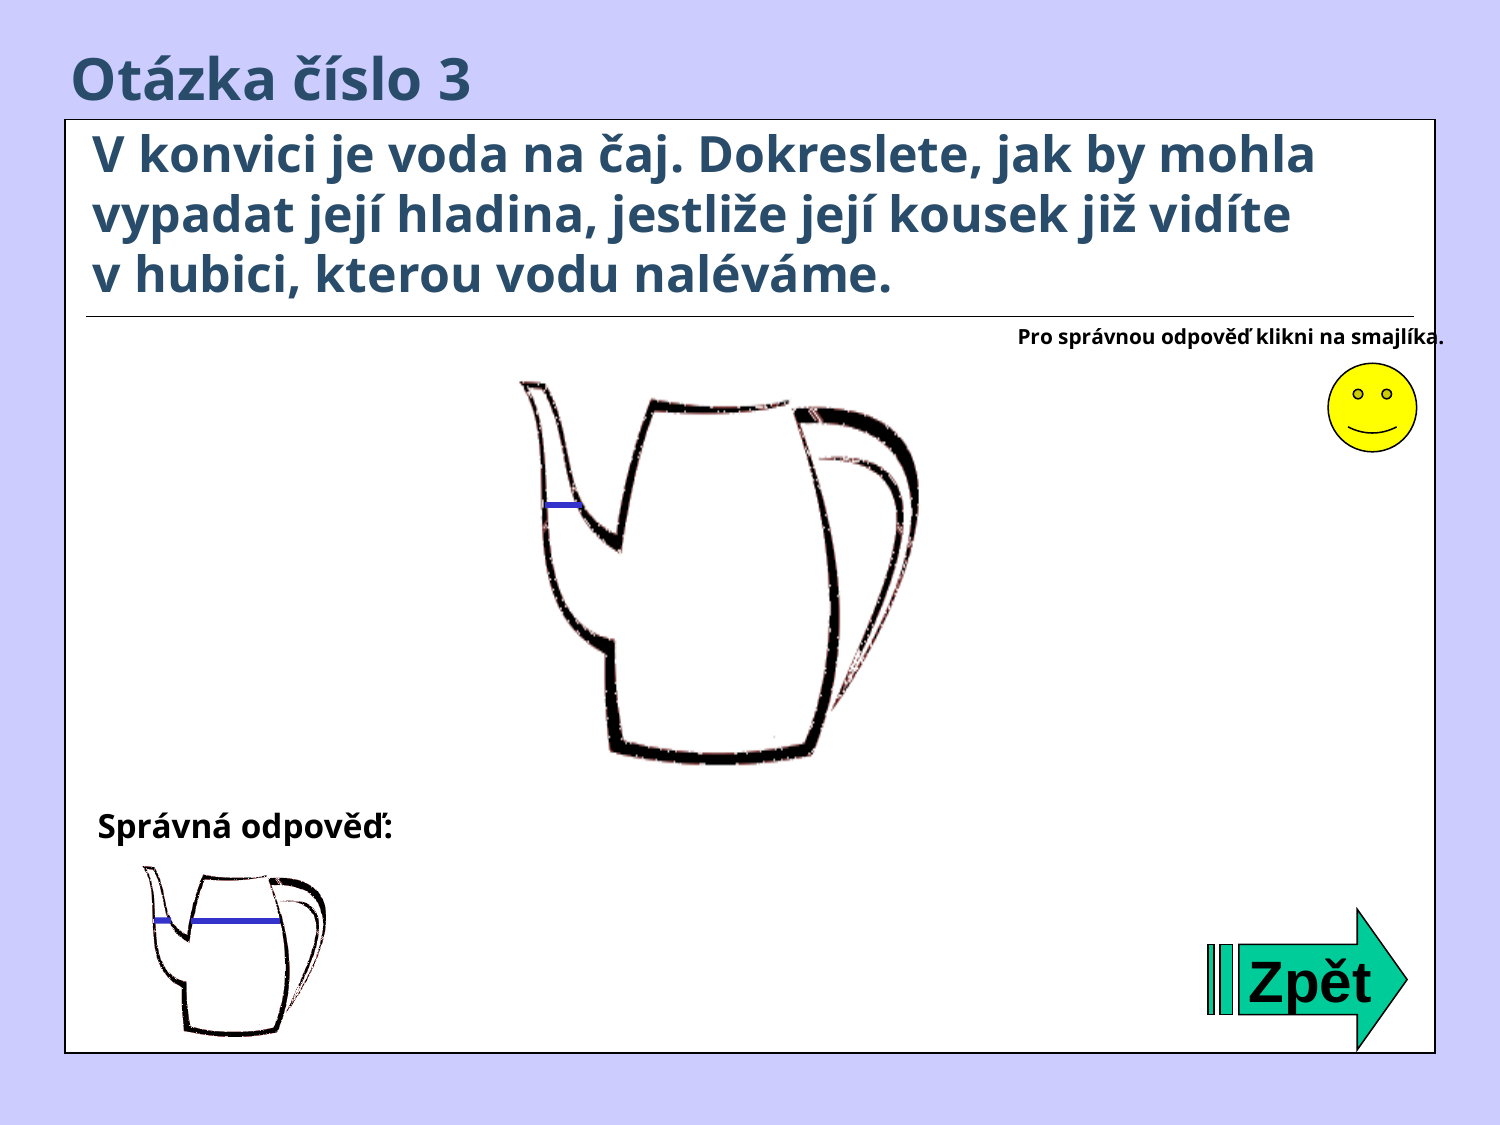

Otázka číslo 3
V konvici je voda na čaj. Dokreslete, jak by mohla vypadat její hladina, jestliže její kousek již vidíte
v hubici, kterou vodu naléváme.
Pro správnou odpověď klikni na smajlíka.
Správná odpověď:
Zpět